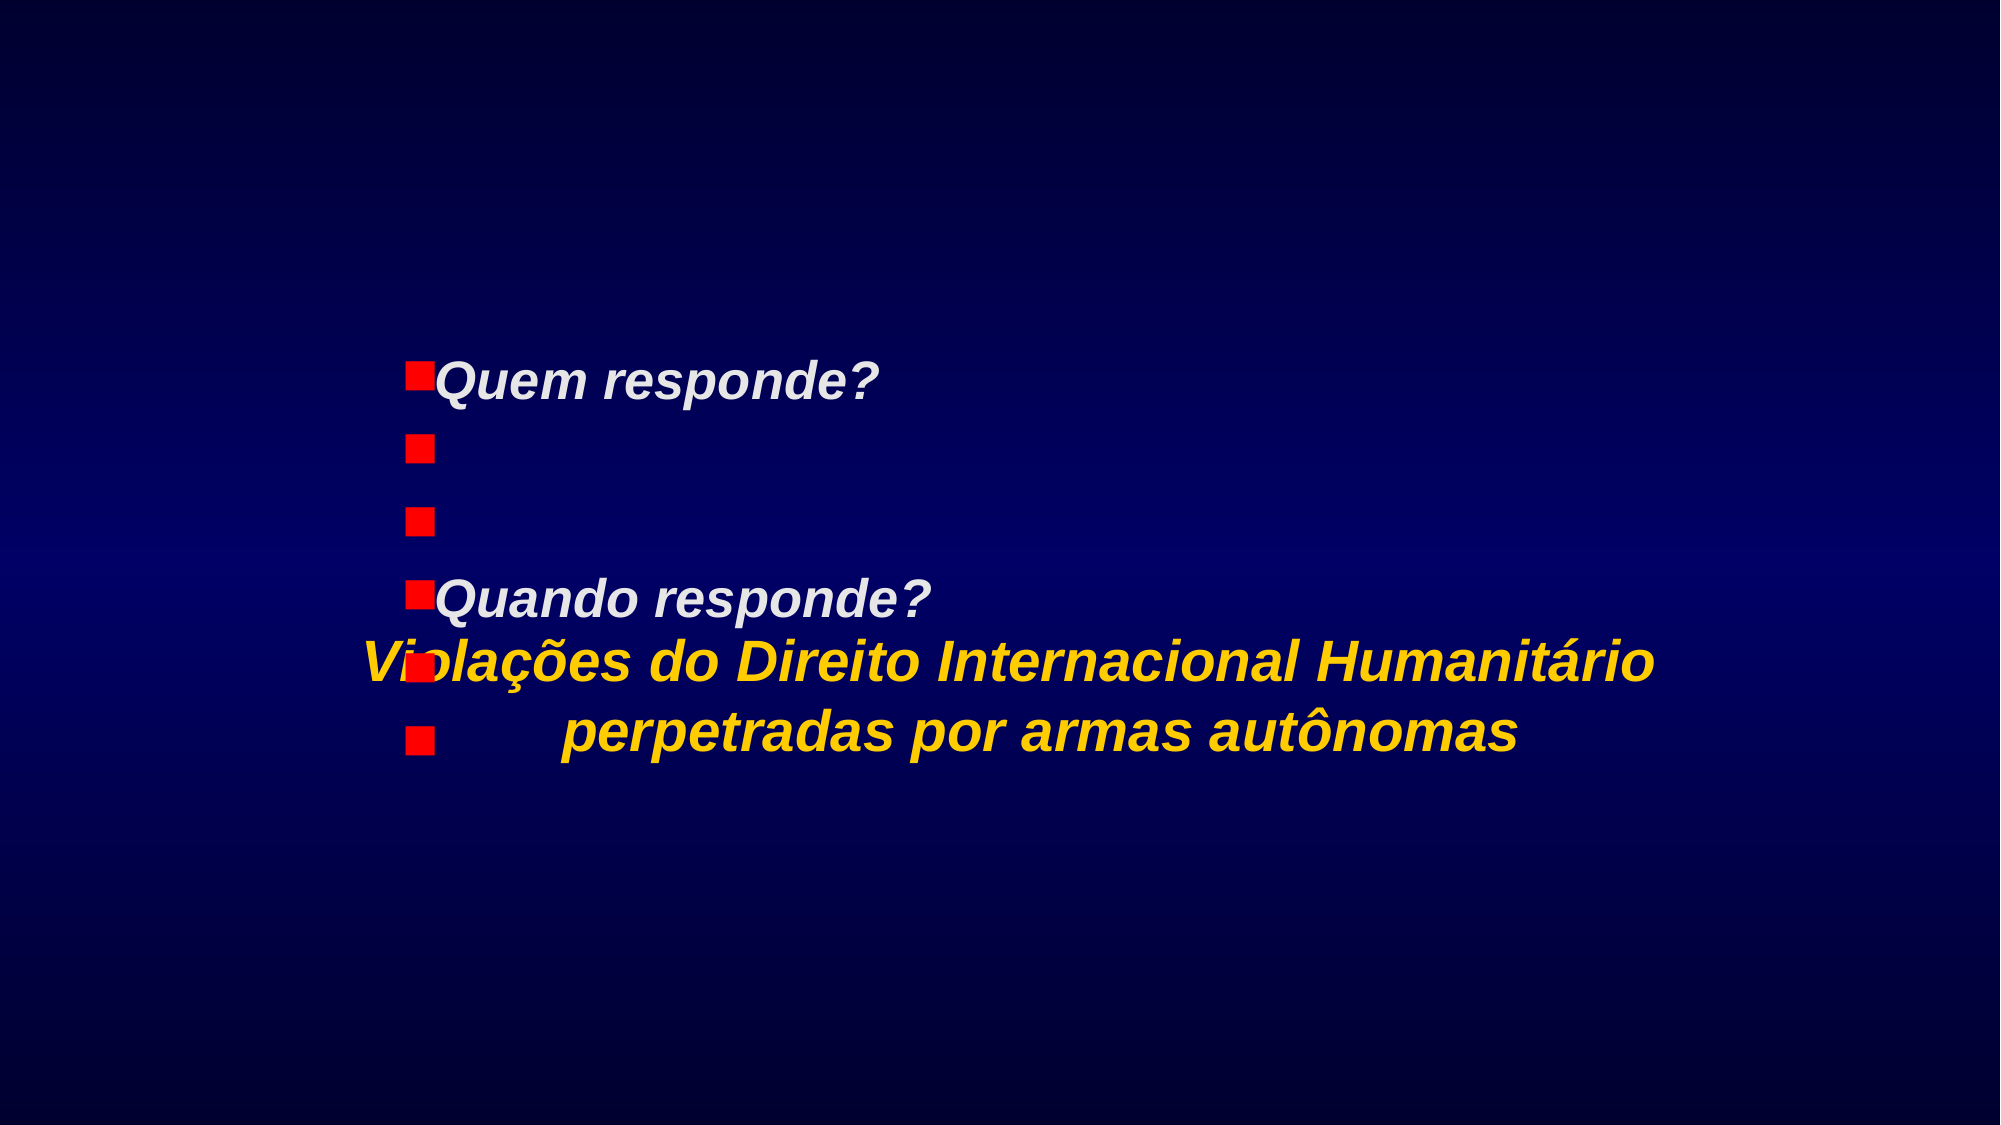

Violações do Direito Internacional Humanitário perpetradas por armas autônomas
Quem responde?
Quando responde?